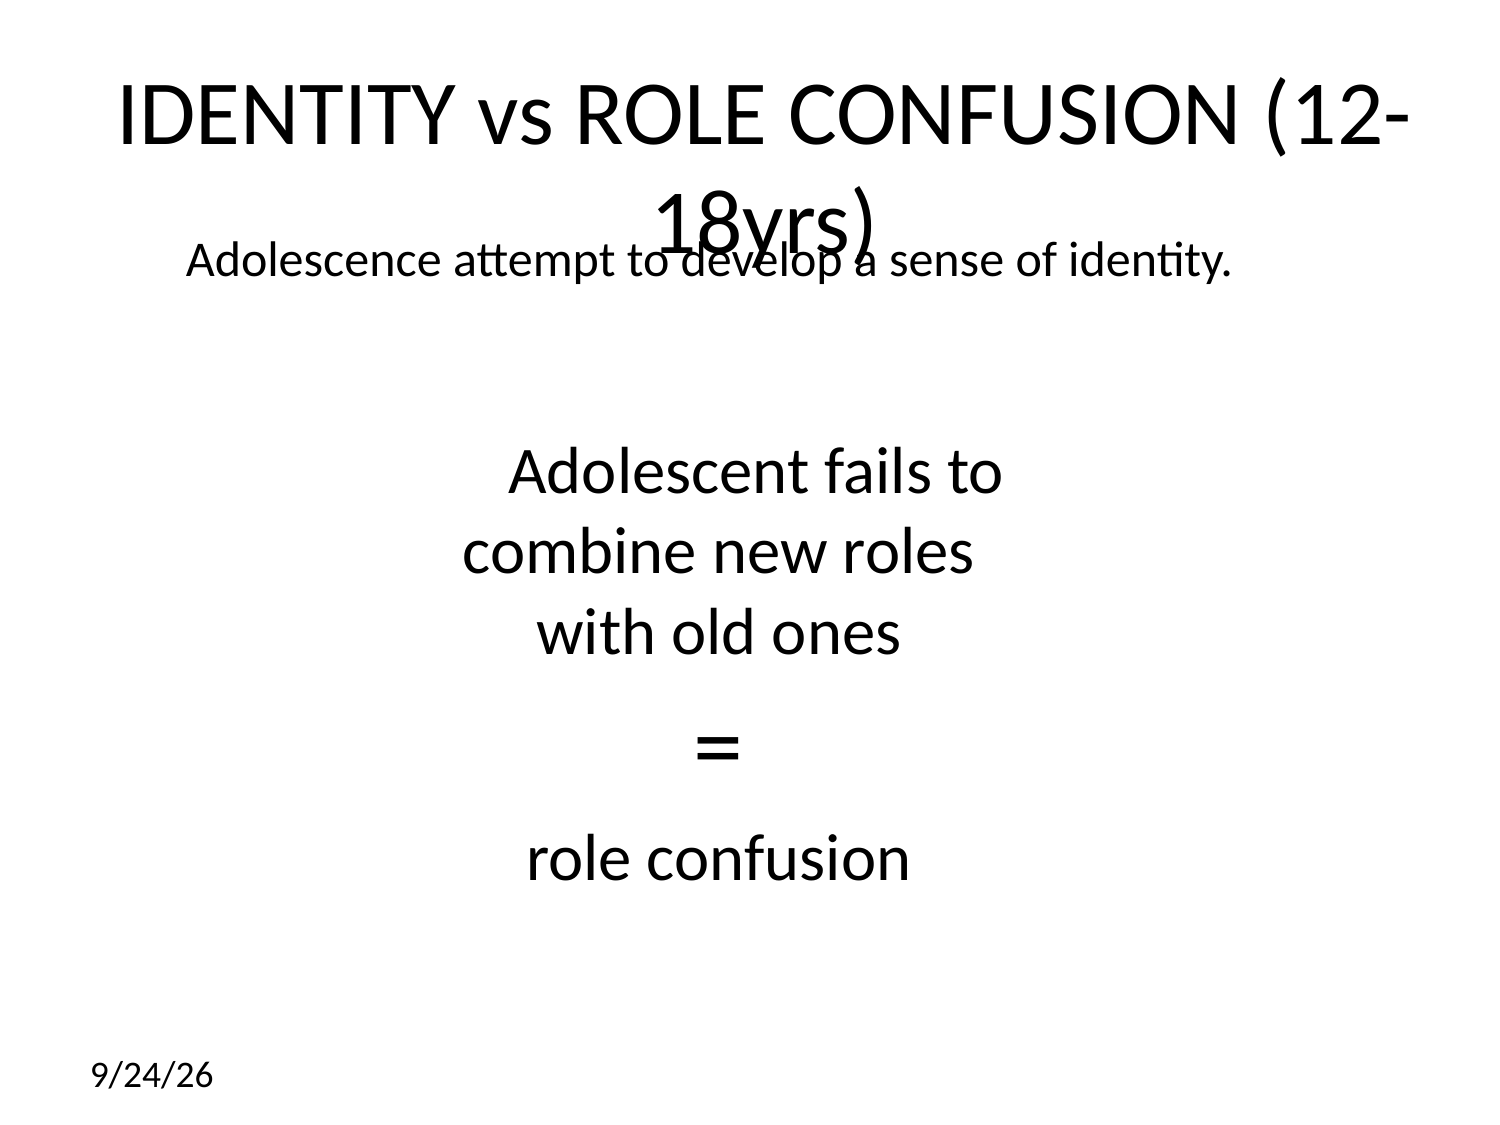

# IDENTITY vs ROLE CONFUSION (12-18yrs)
Adolescence attempt to develop a sense of identity.
	Adolescent fails to combine new roles with old ones
=
role confusion